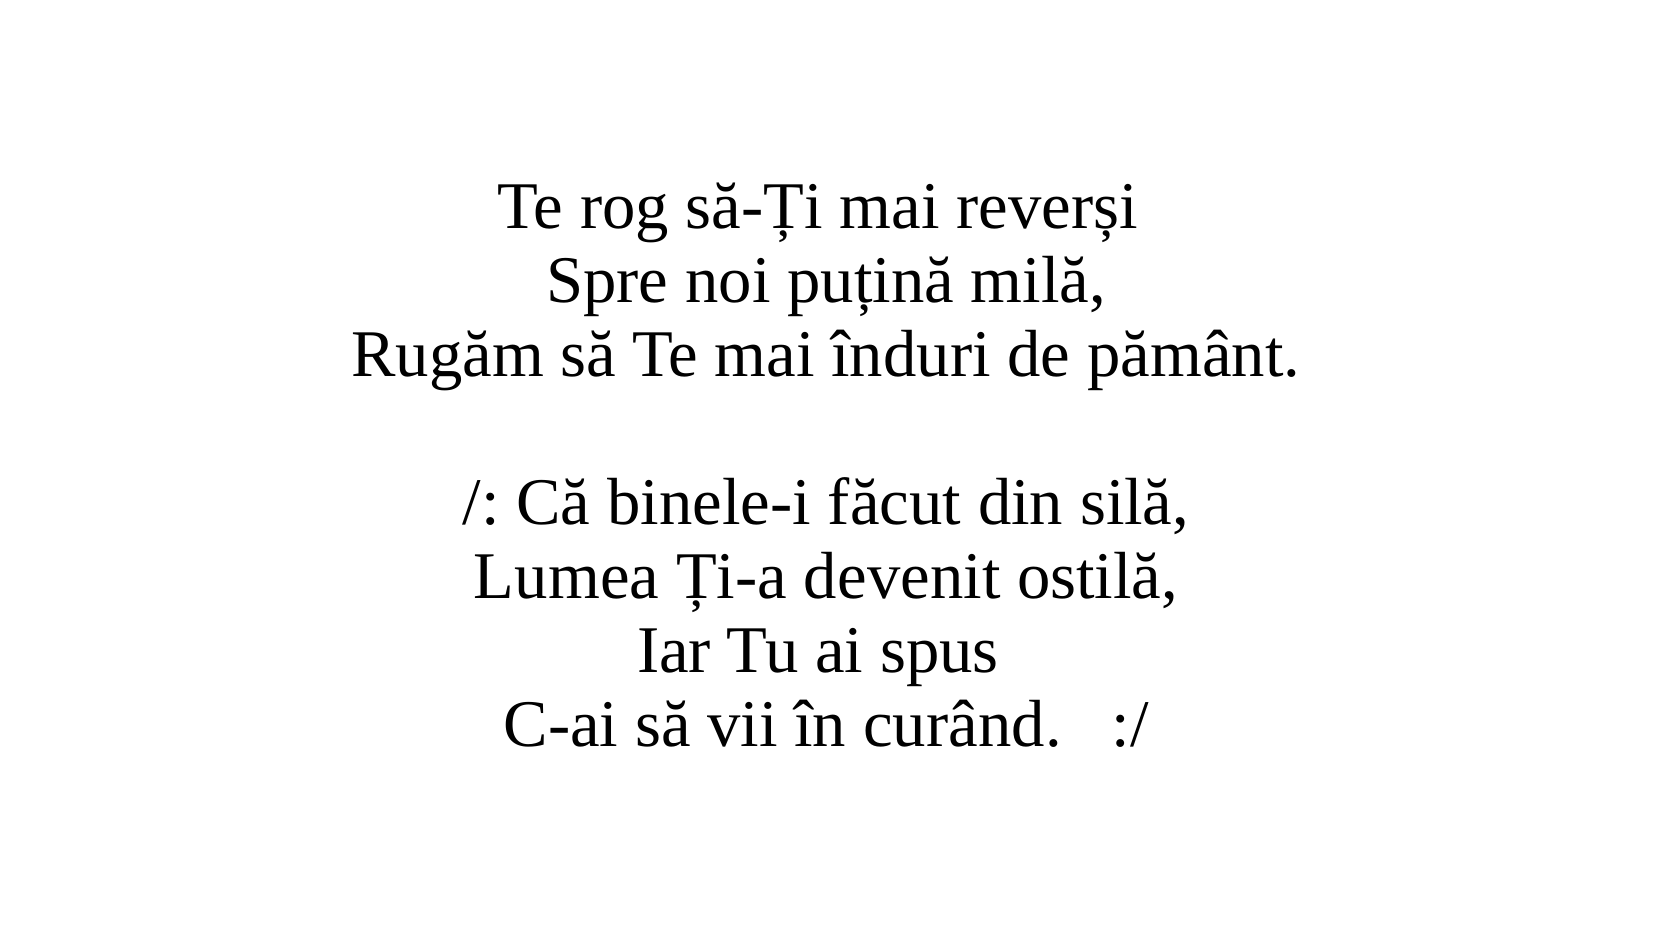

# Te rog să-Ți mai reverși
Spre noi puțină milă,
Rugăm să Te mai înduri de pământ.
/: Că binele-i făcut din silă,
Lumea Ți-a devenit ostilă,
Iar Tu ai spus
C-ai să vii în curând. :/